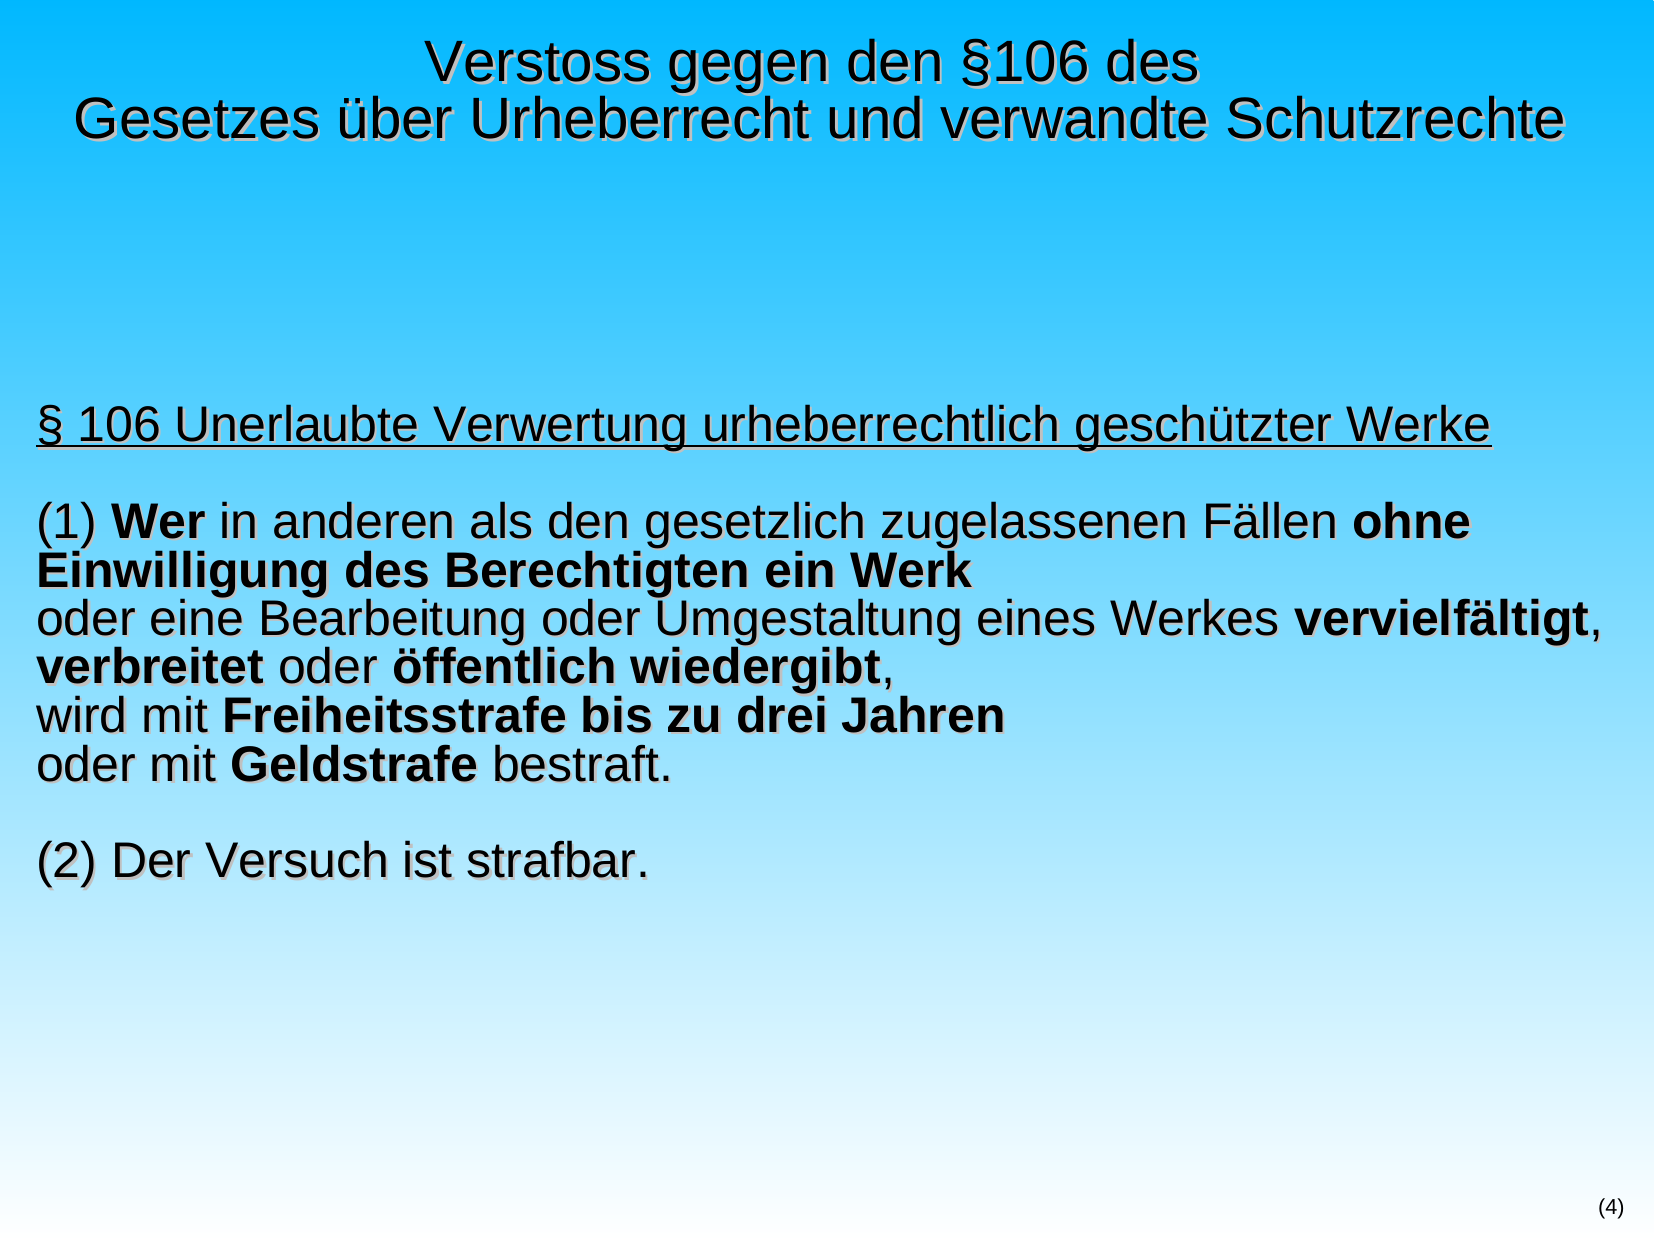

Verstoss gegen den §106 des
Gesetzes über Urheberrecht und verwandte Schutzrechte
§ 106 Unerlaubte Verwertung urheberrechtlich geschützter Werke
(1) Wer in anderen als den gesetzlich zugelassenen Fällen ohne
Einwilligung des Berechtigten ein Werk
oder eine Bearbeitung oder Umgestaltung eines Werkes vervielfältigt,
verbreitet oder öffentlich wiedergibt,
wird mit Freiheitsstrafe bis zu drei Jahren
oder mit Geldstrafe bestraft.
(2) Der Versuch ist strafbar.
(4)‏